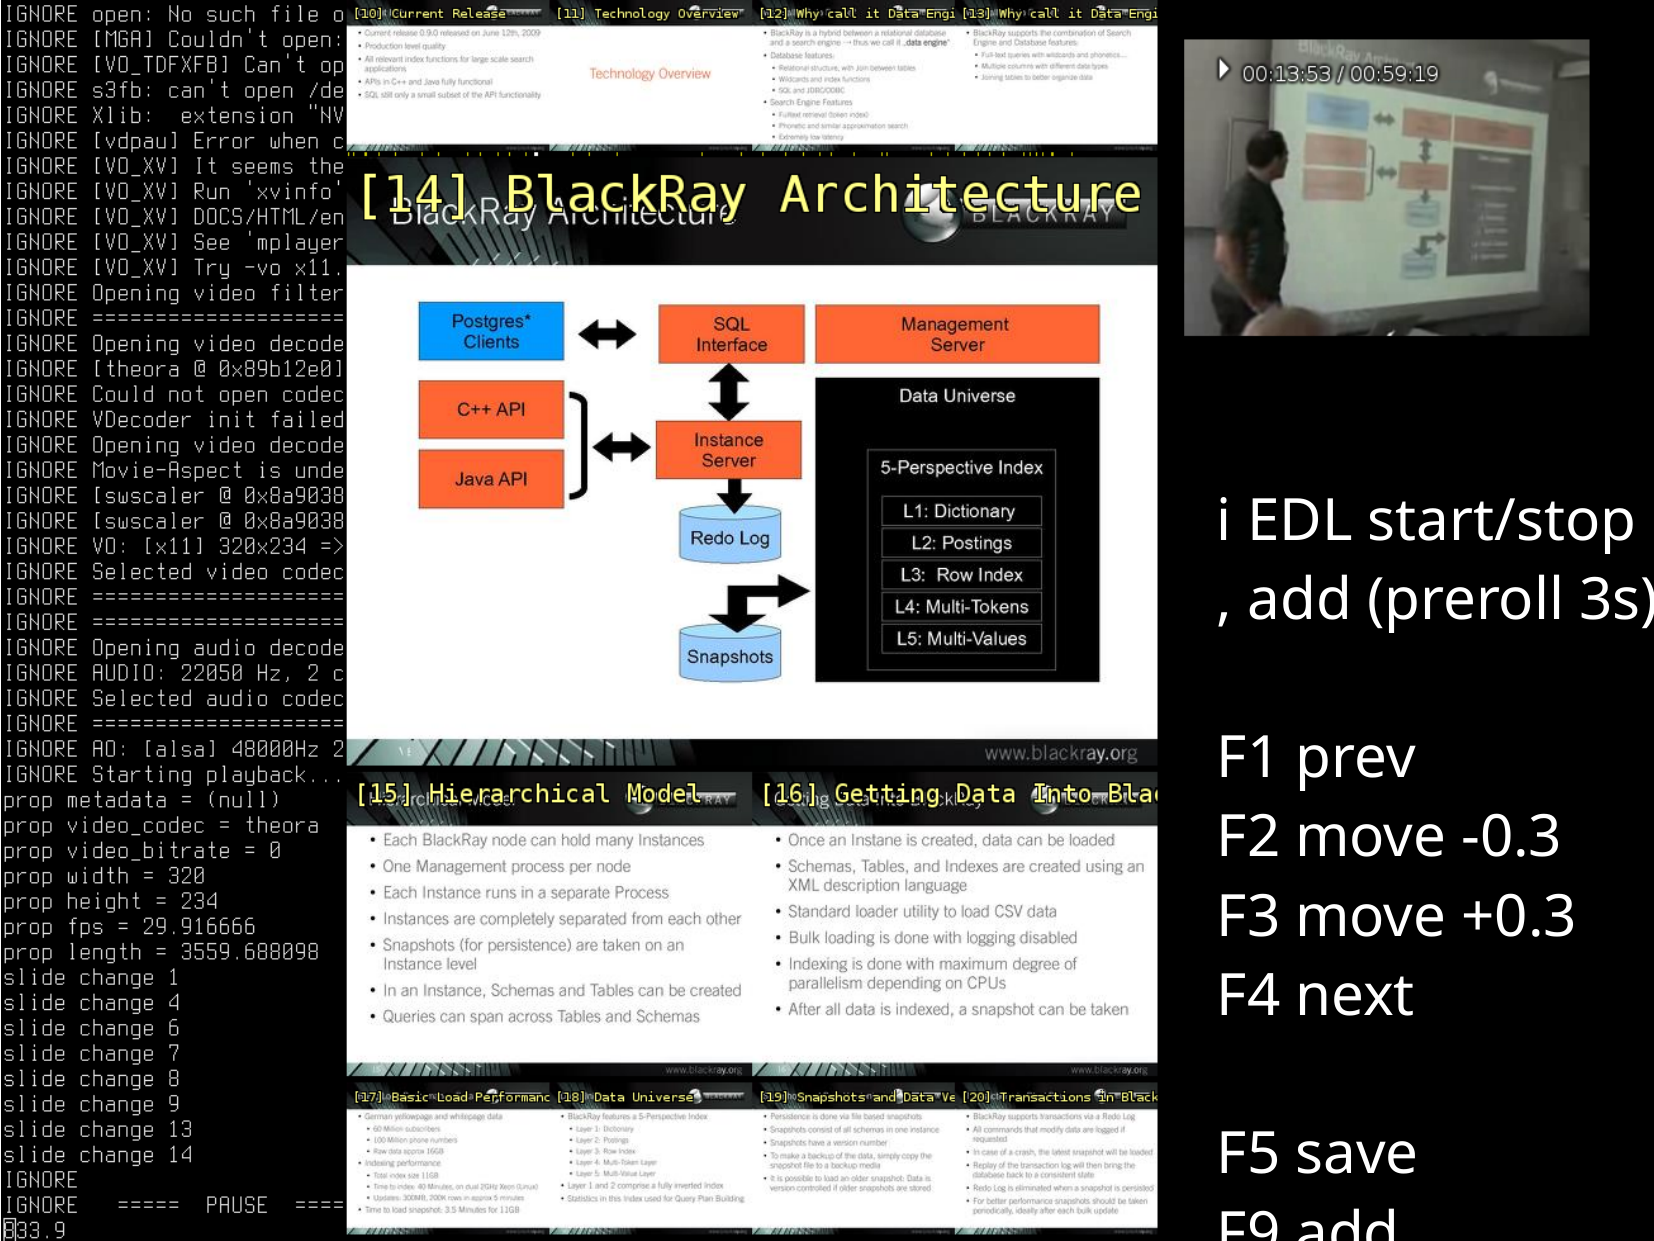

i EDL start/stop
, add (preroll 3s)
F1 prev
F2 move -0.3
F3 move +0.3
F4 next
F5 save
F9 add
F12 edit